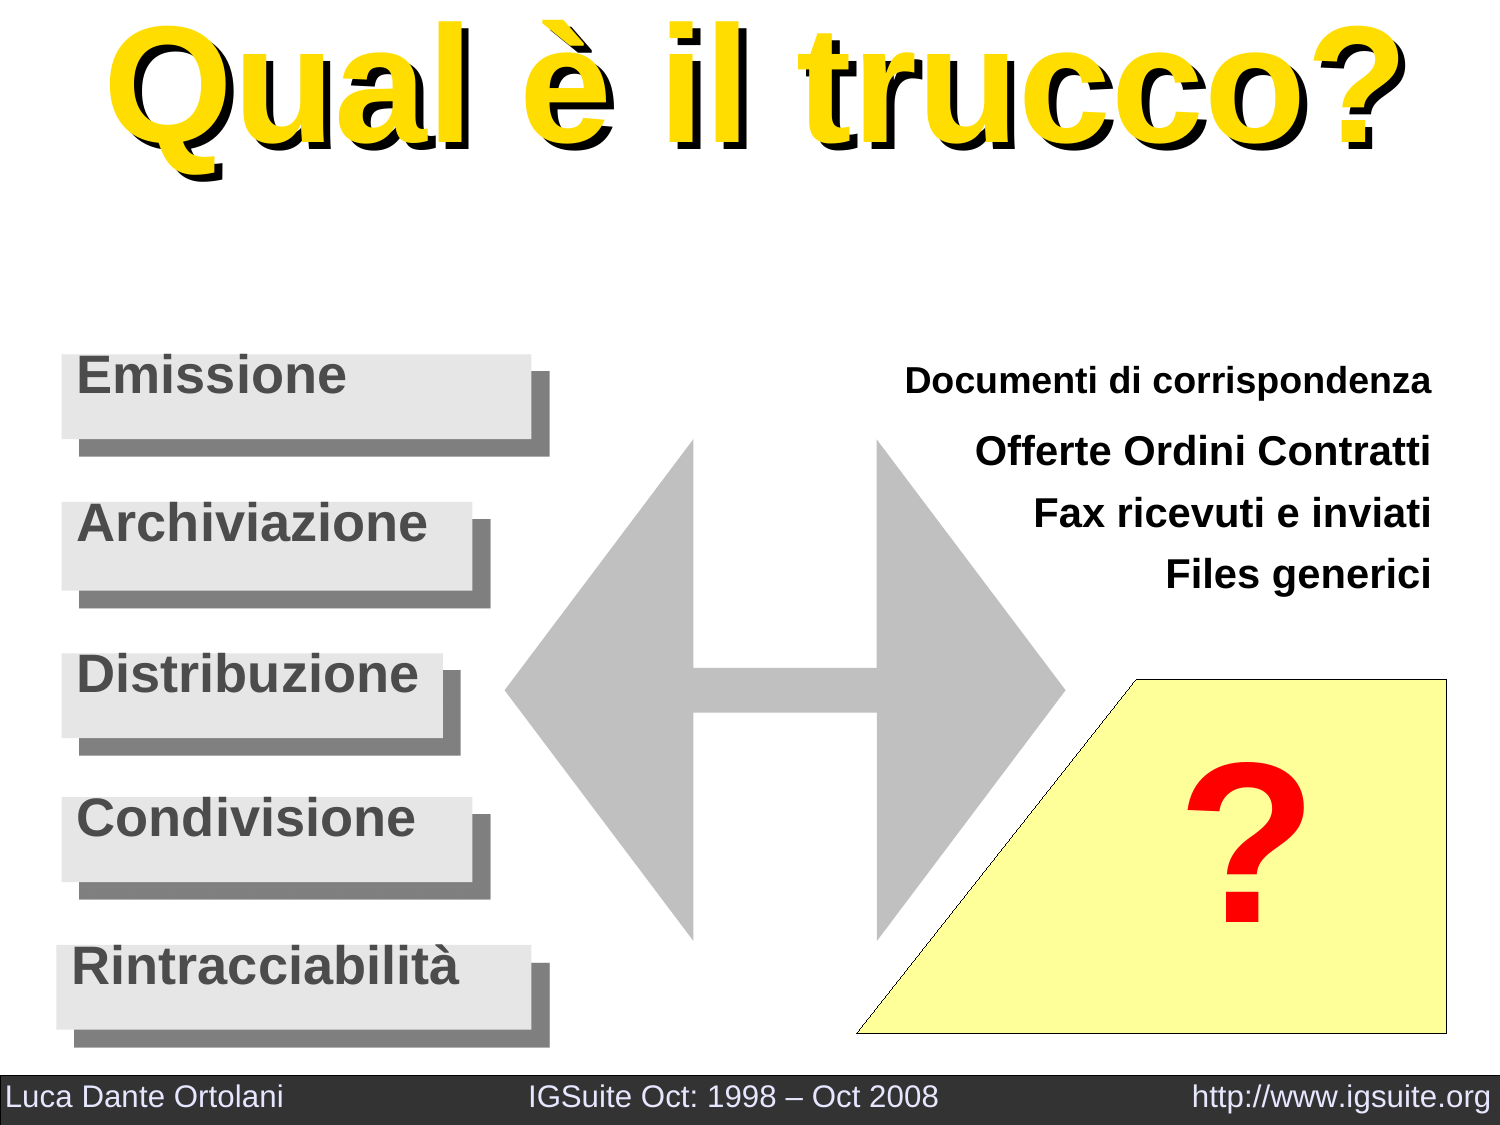

Qual è il trucco?
Emissione
Documenti di corrispondenza
Offerte Ordini Contratti
Fax ricevuti e inviati
Files generici
Archiviazione
Distribuzione
 ?
Condivisione
Rintracciabilità
Luca Dante Ortolani IGSuite Oct: 1998 – Oct 2008 http://www.igsuite.org